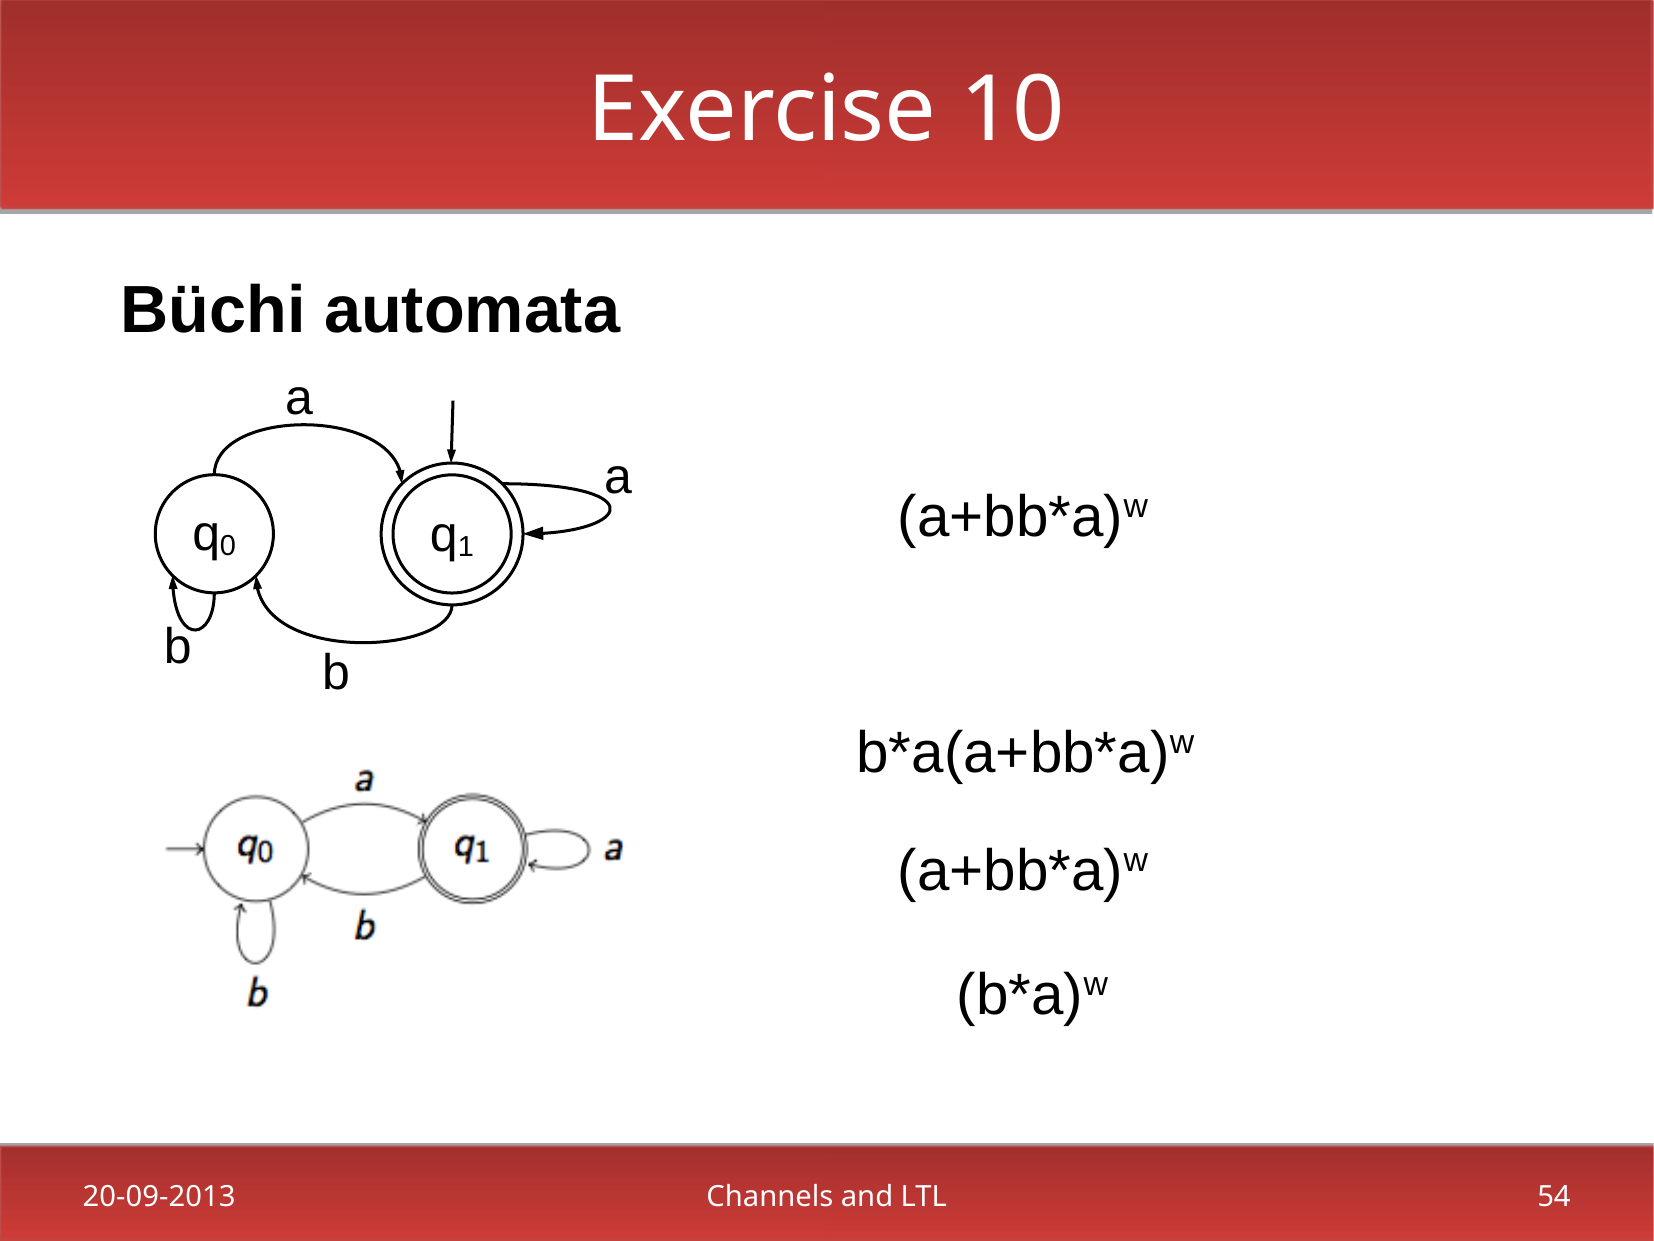

# Exercise 10
Büchi automata
a
a
q0
q1
(a+bb*a)w
b
b
b*a(a+bb*a)w
(a+bb*a)w
(b*a)w
20-09-2013
Channels and LTL
54